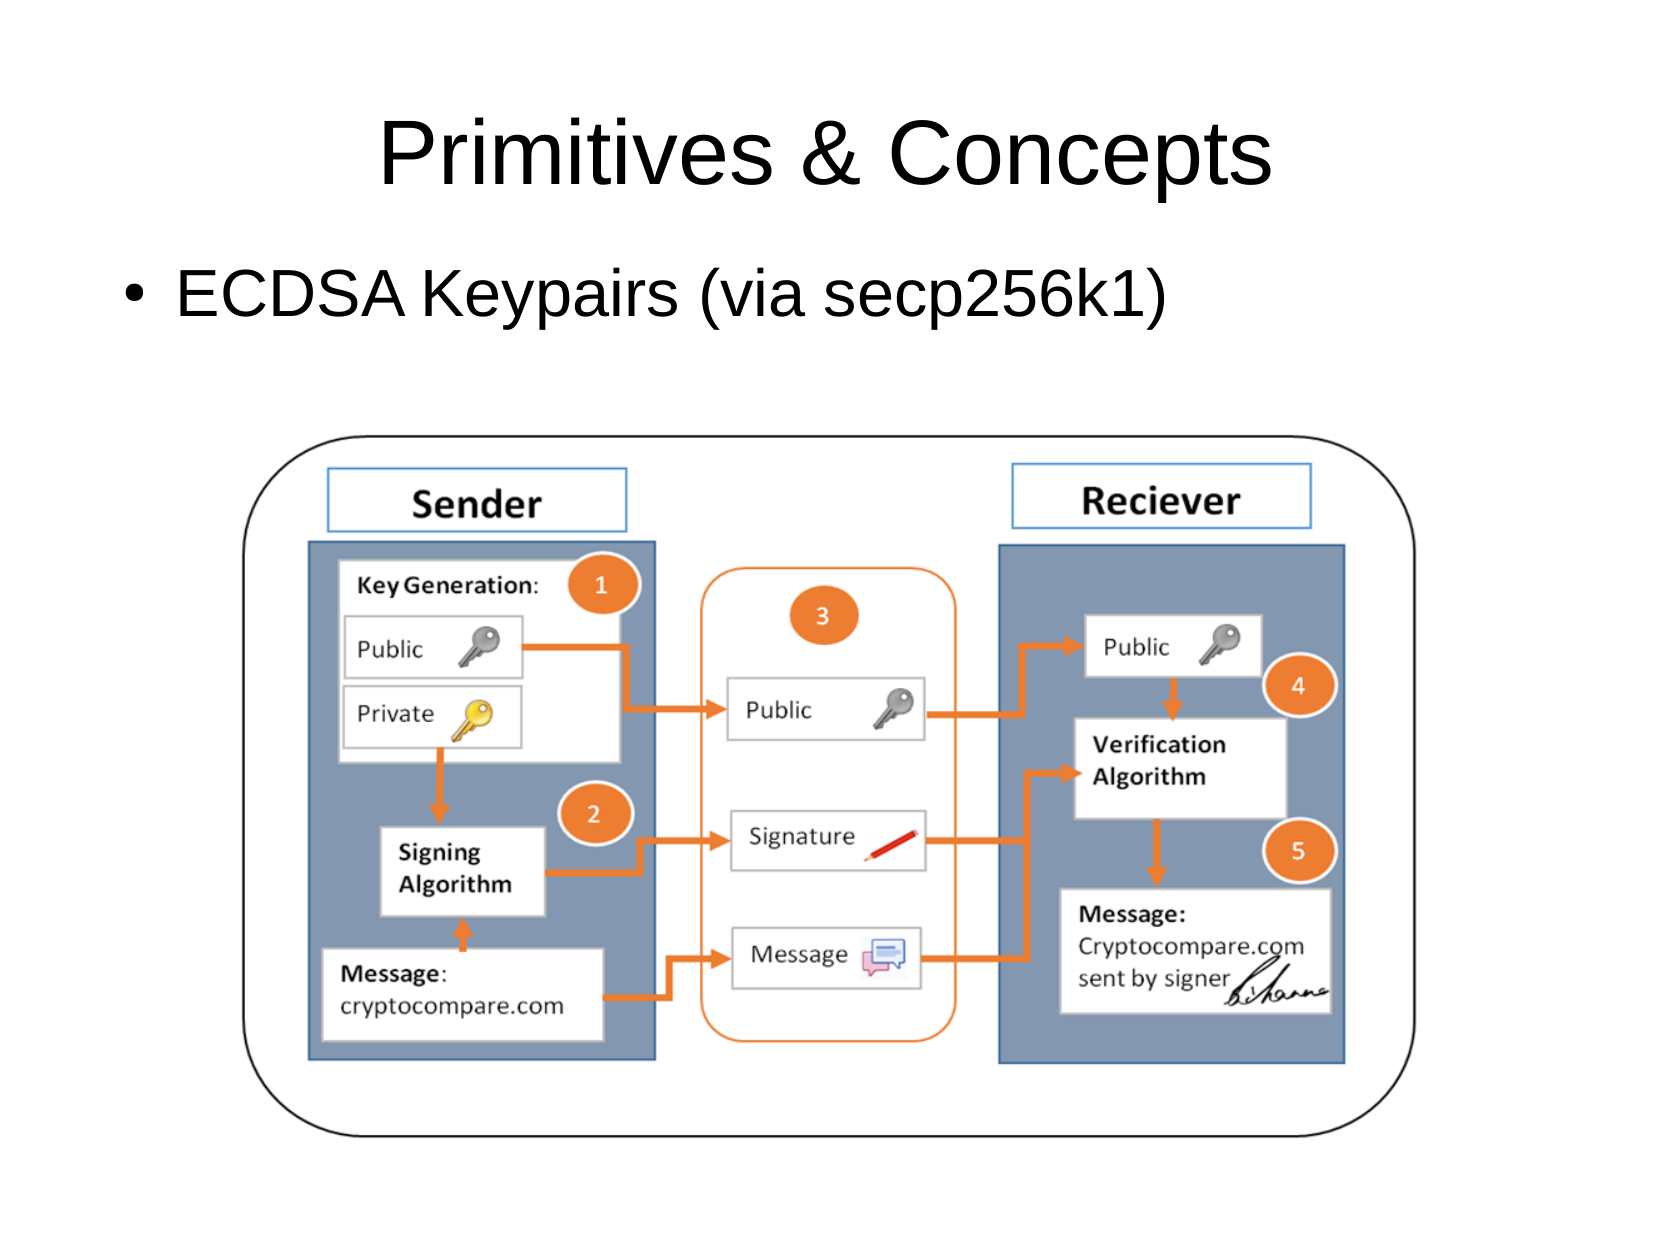

# Primitives & Concepts
ECDSA Keypairs (via secp256k1)